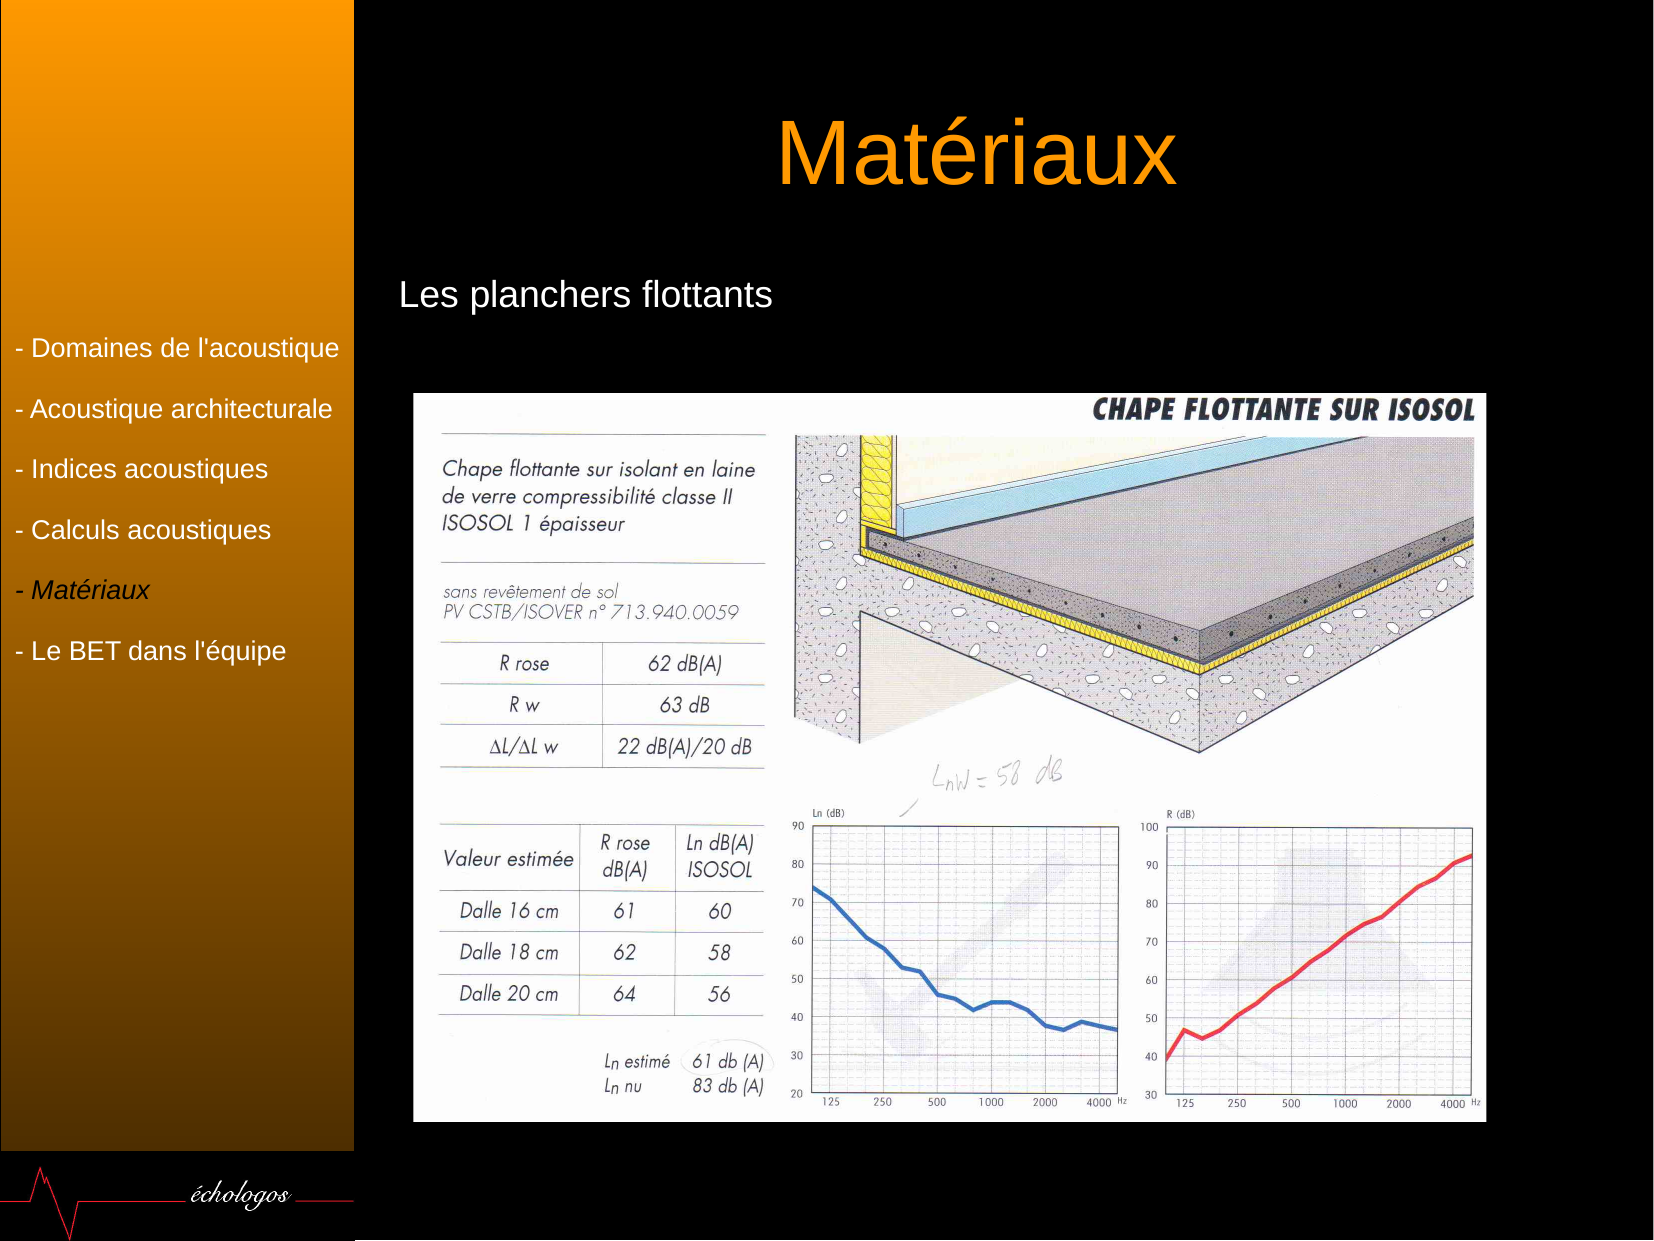

# Matériaux
Les planchers flottants
- Domaines de l'acoustique
- Acoustique architecturale
- Indices acoustiques
- Calculs acoustiques
- Matériaux
- Le BET dans l'équipe